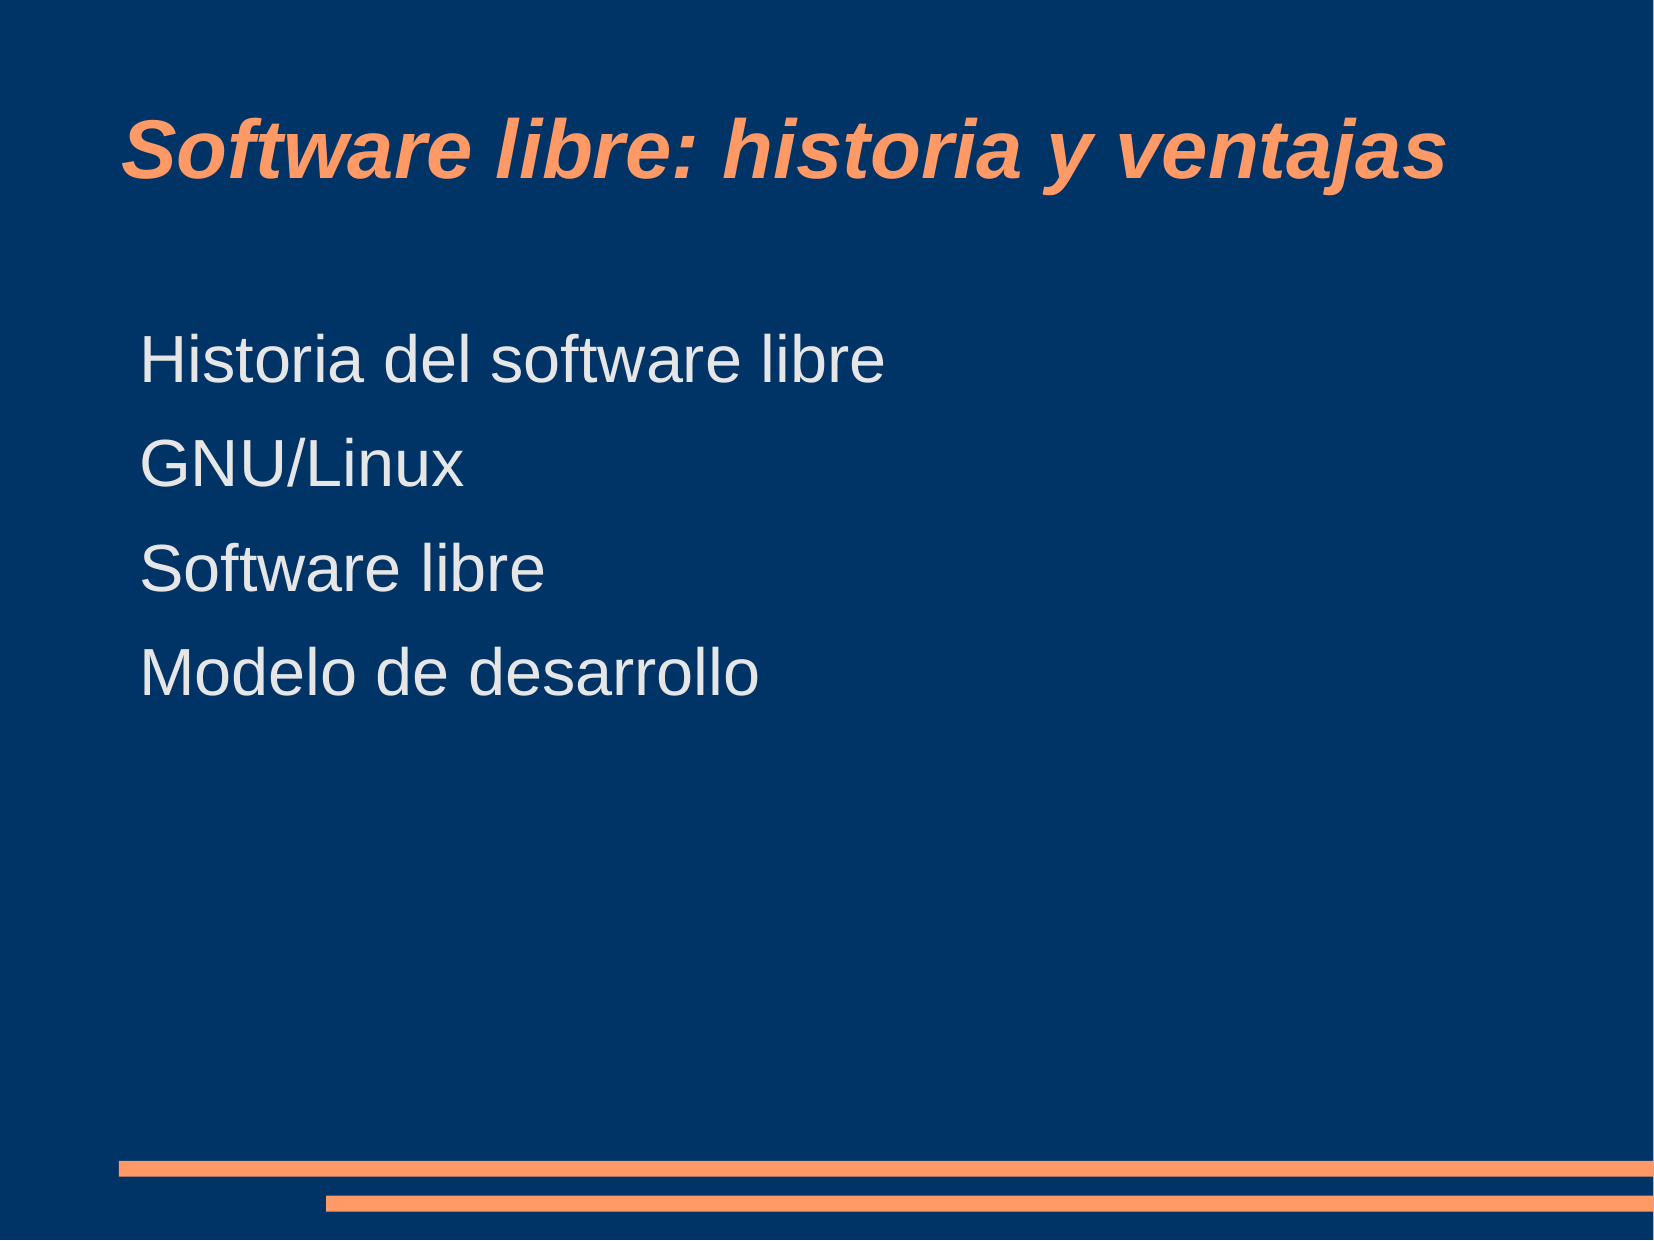

# Software libre: historia y ventajas
Historia del software libre
GNU/Linux
Software libre
Modelo de desarrollo